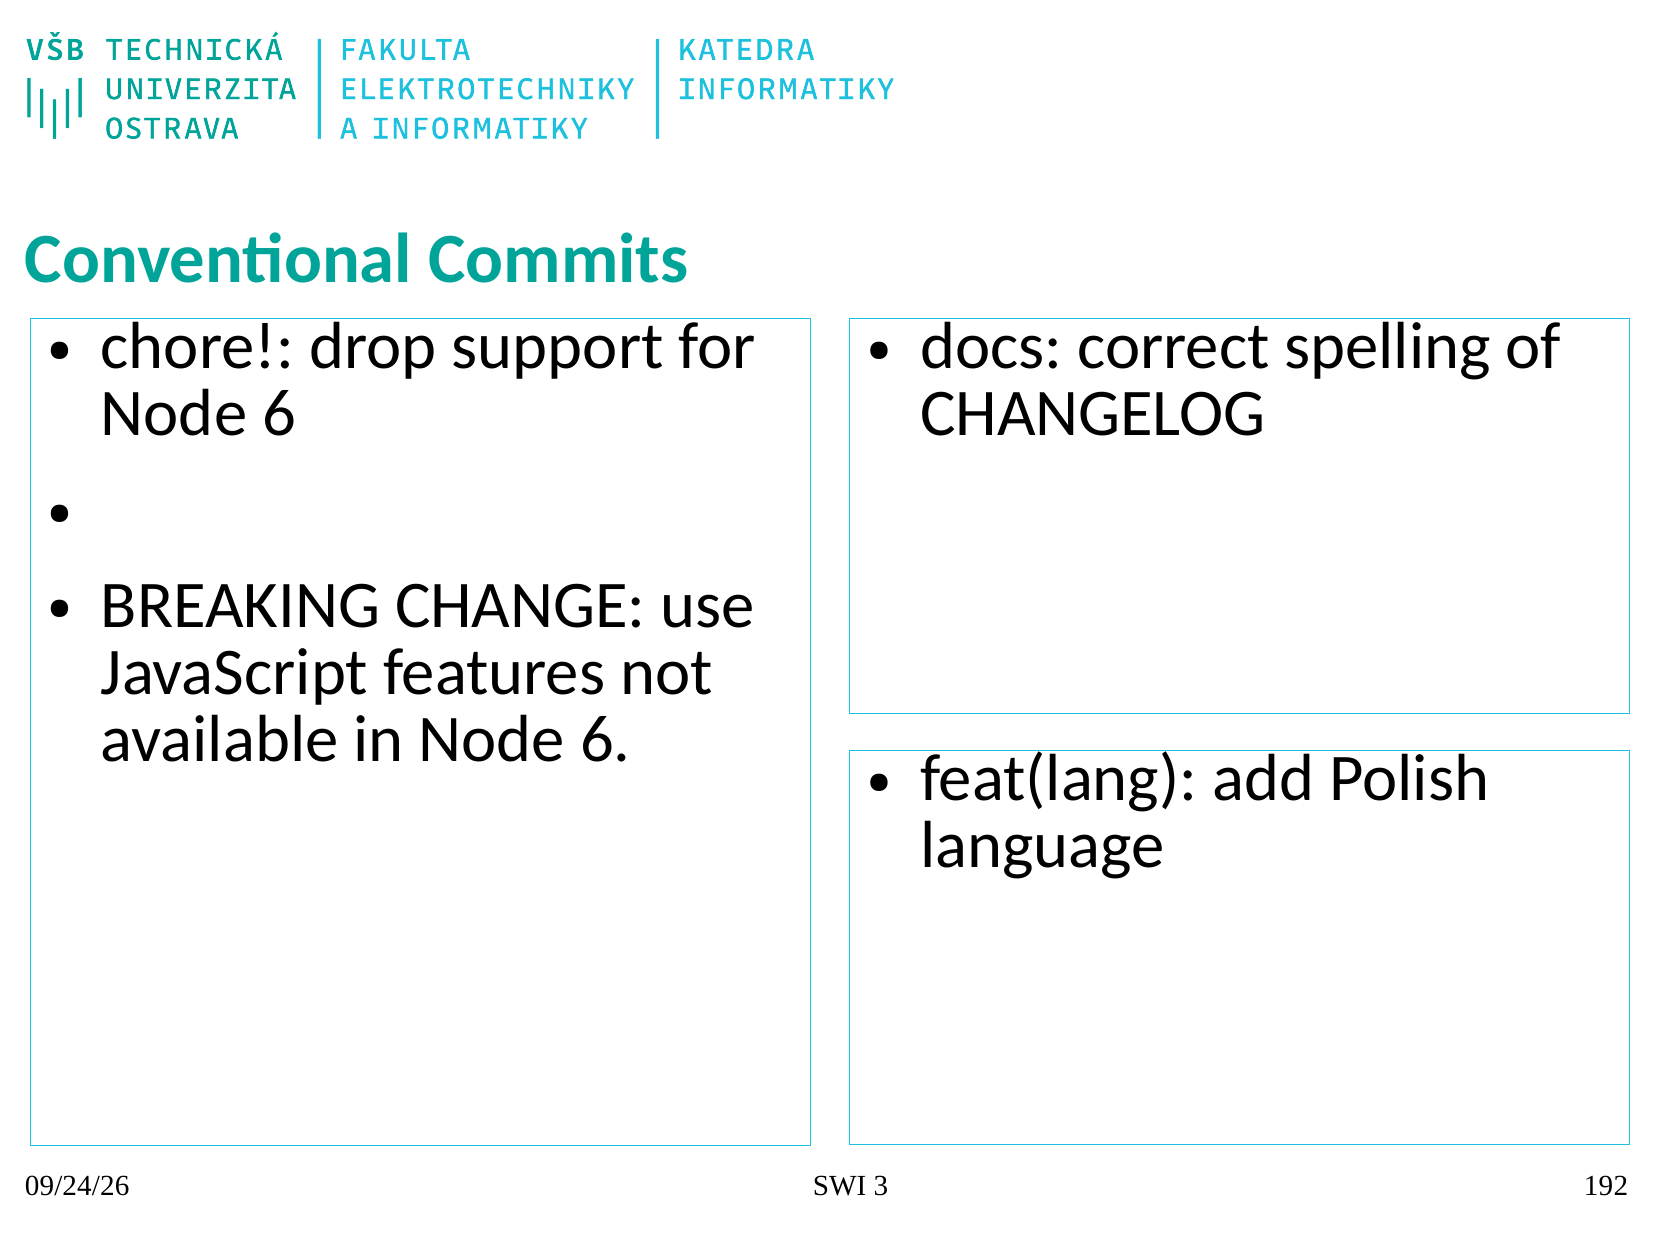

# Conventional Commits
chore!: drop support for Node 6
BREAKING CHANGE: use JavaScript features not available in Node 6.
docs: correct spelling of CHANGELOG
feat(lang): add Polish language
SWI 3
192